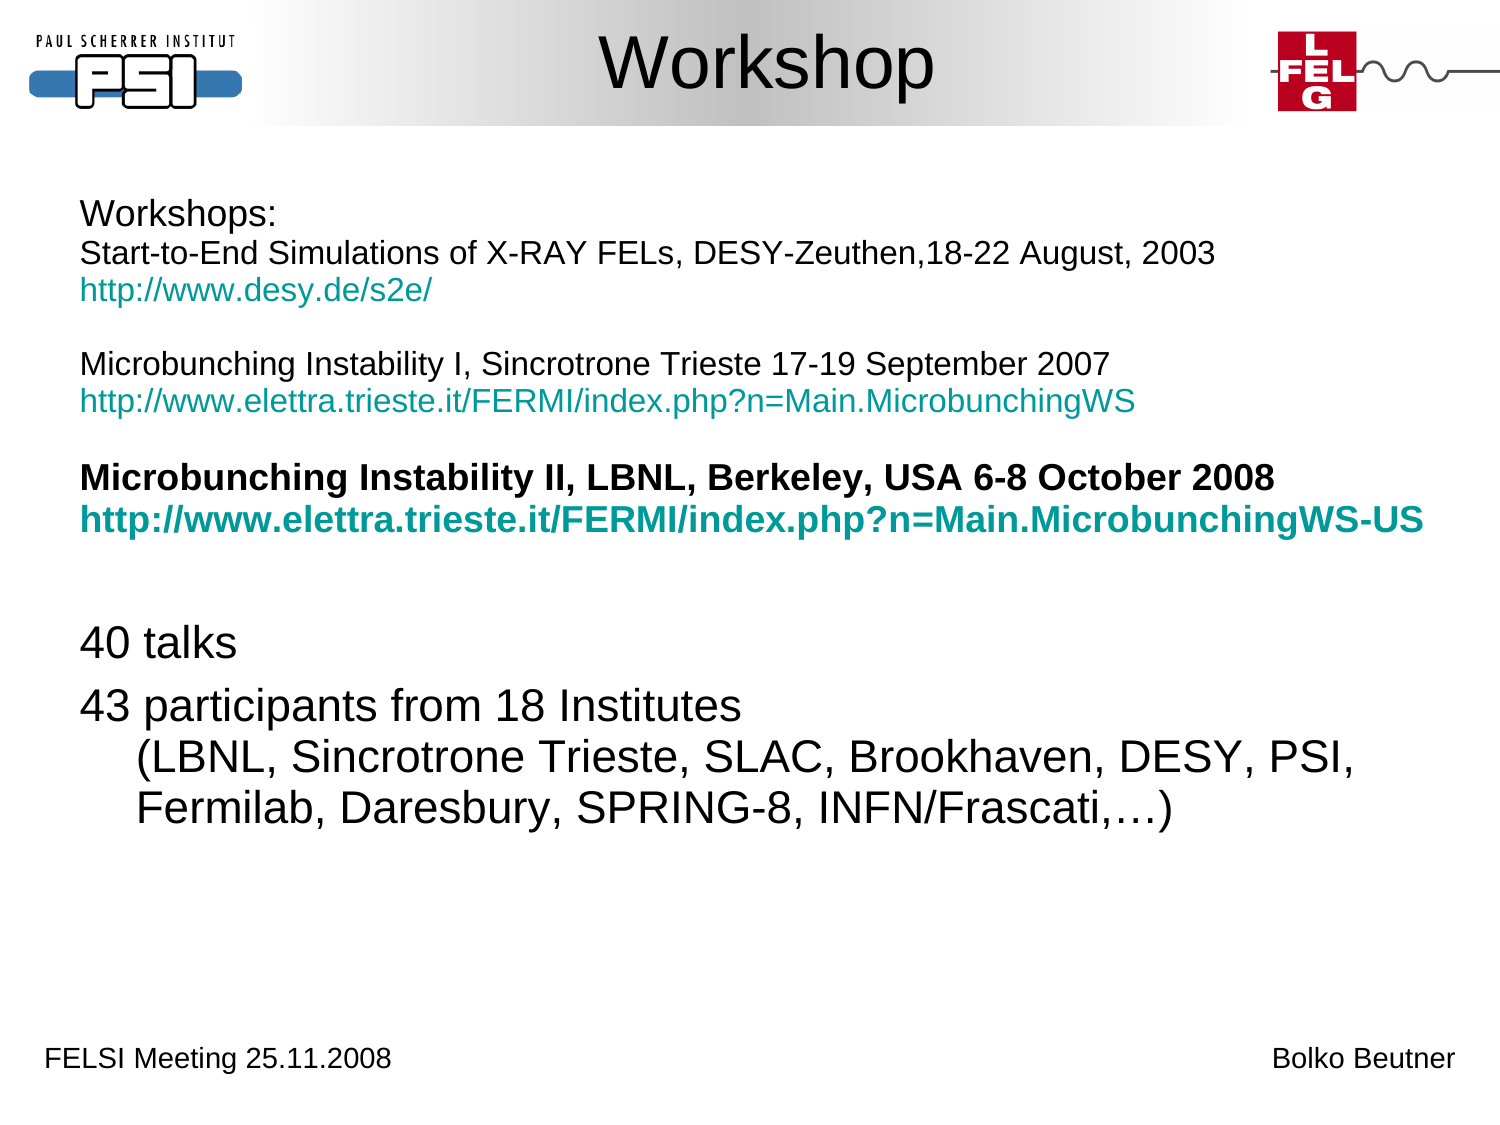

# Workshop
Workshops:
Start-to-End Simulations of X-RAY FELs, DESY-Zeuthen,18-22 August, 2003
http://www.desy.de/s2e/
Microbunching Instability I, Sincrotrone Trieste 17-19 September 2007
http://www.elettra.trieste.it/FERMI/index.php?n=Main.MicrobunchingWS
Microbunching Instability II, LBNL, Berkeley, USA 6-8 October 2008
http://www.elettra.trieste.it/FERMI/index.php?n=Main.MicrobunchingWS-US
40 talks
43 participants from 18 Institutes
(LBNL, Sincrotrone Trieste, SLAC, Brookhaven, DESY, PSI, Fermilab, Daresbury, SPRING-8, INFN/Frascati,…)
FELSI Meeting 25.11.2008
Bolko Beutner